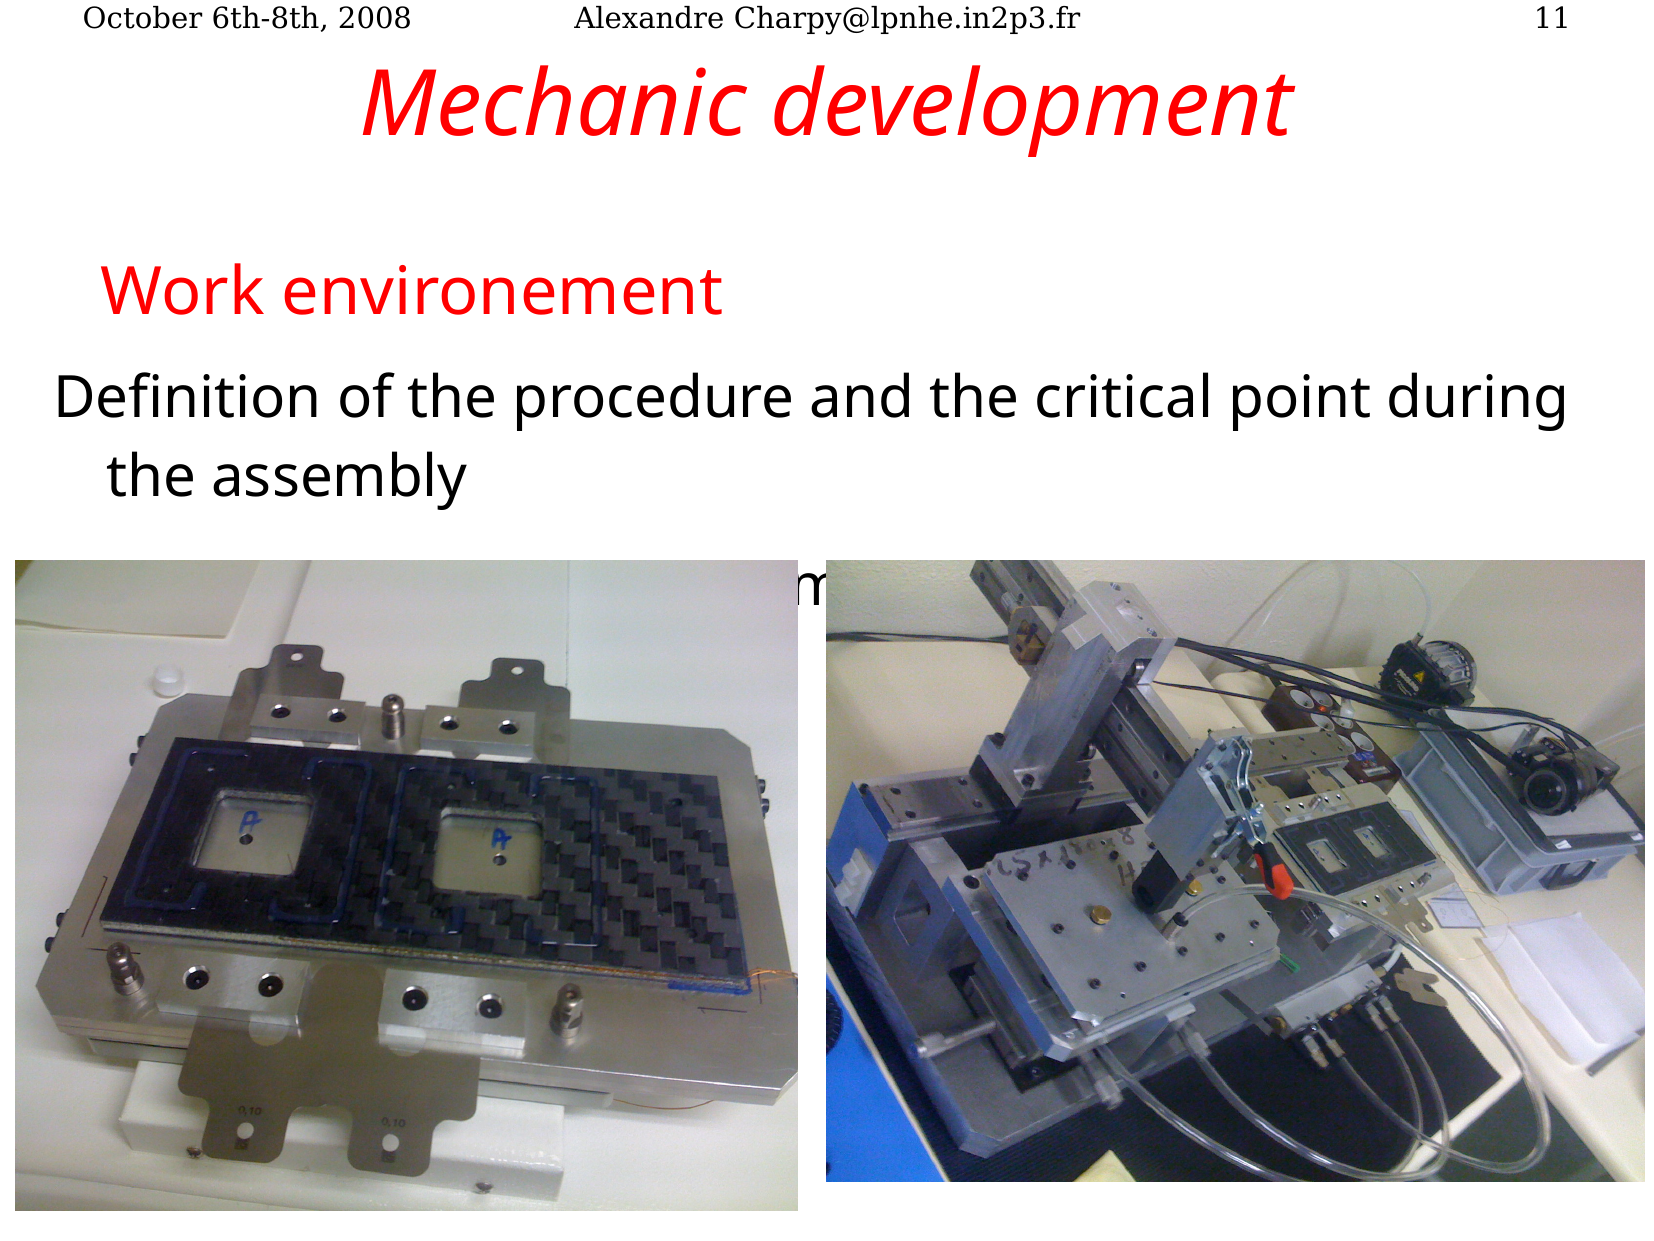

October 6th-8th, 2008
Alexandre Charpy@lpnhe.in2p3.fr
11
# Mechanic development
Work environement
Definition of the procedure and the critical point during the assembly
Installation of the cleanroom and the first module is done